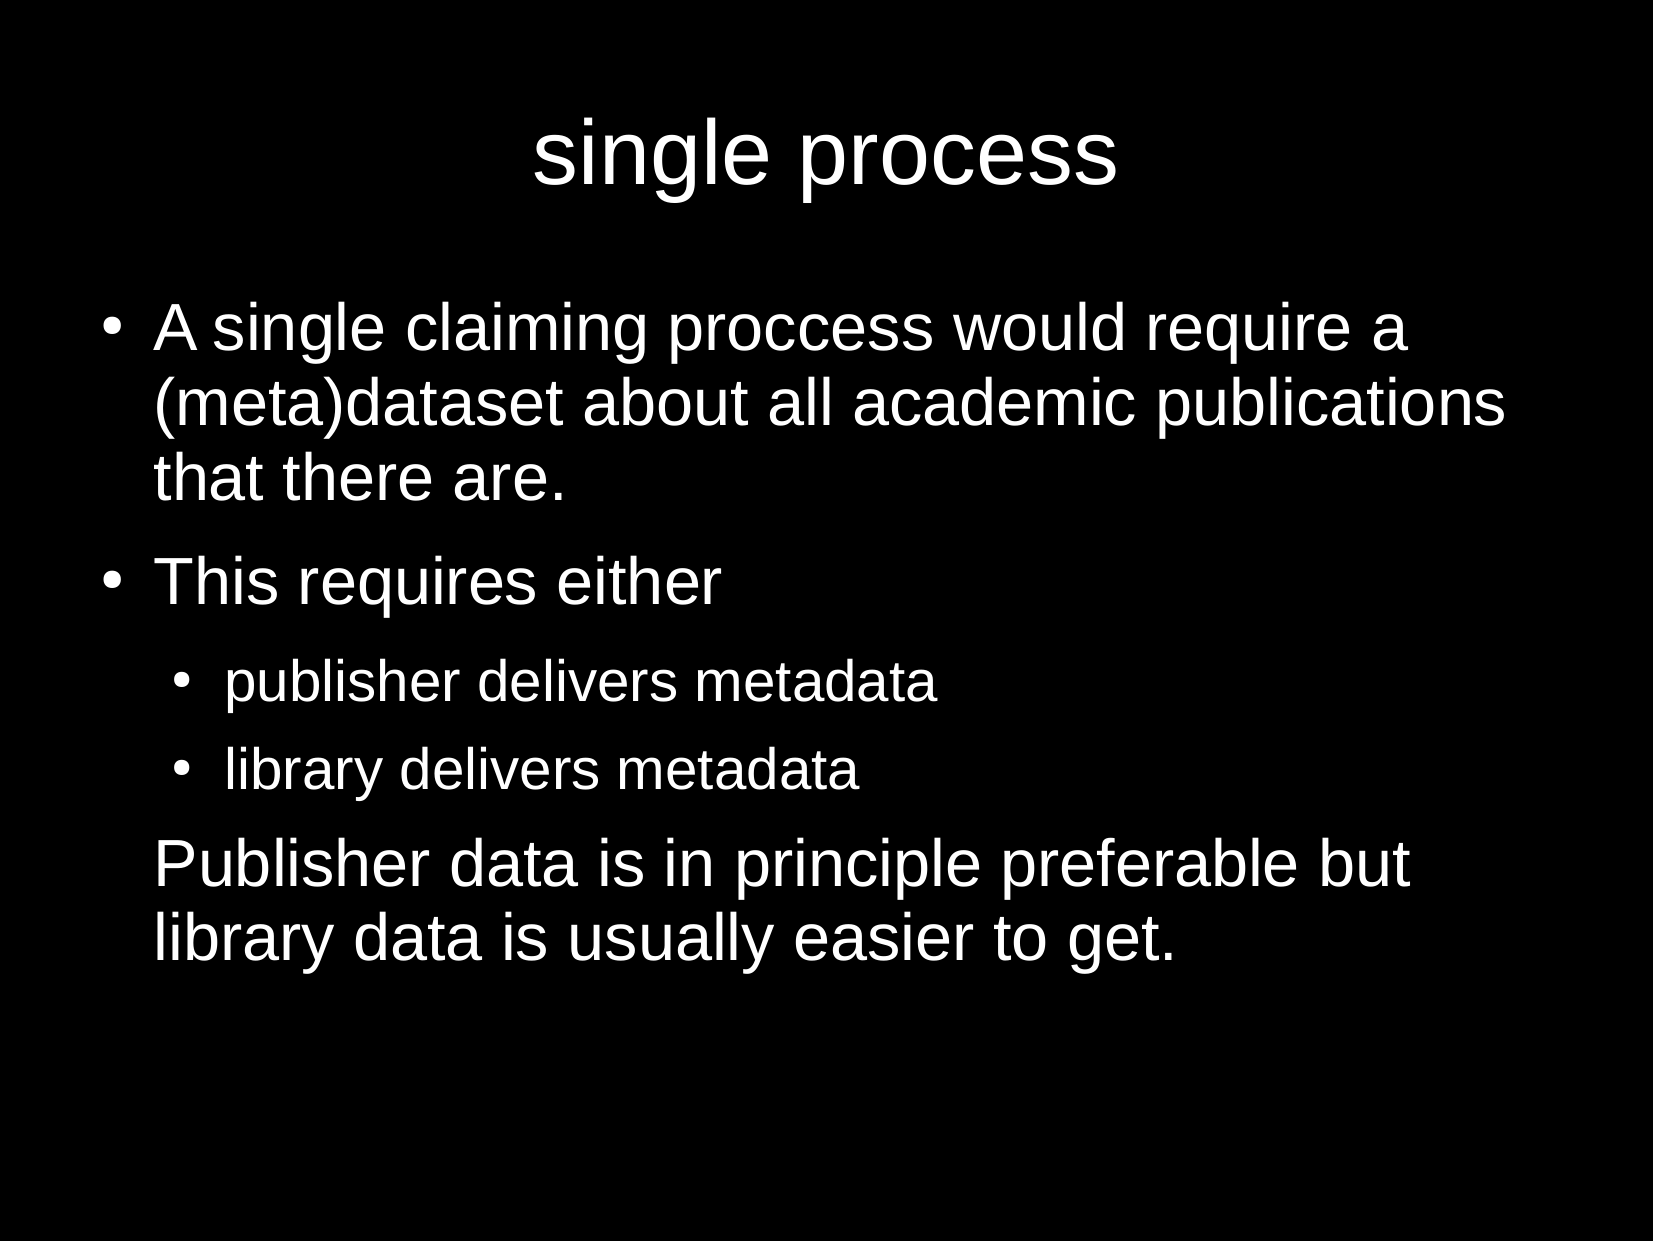

# single process
A single claiming proccess would require a (meta)dataset about all academic publications that there are.
This requires either
publisher delivers metadata
library delivers metadata
Publisher data is in principle preferable but library data is usually easier to get.